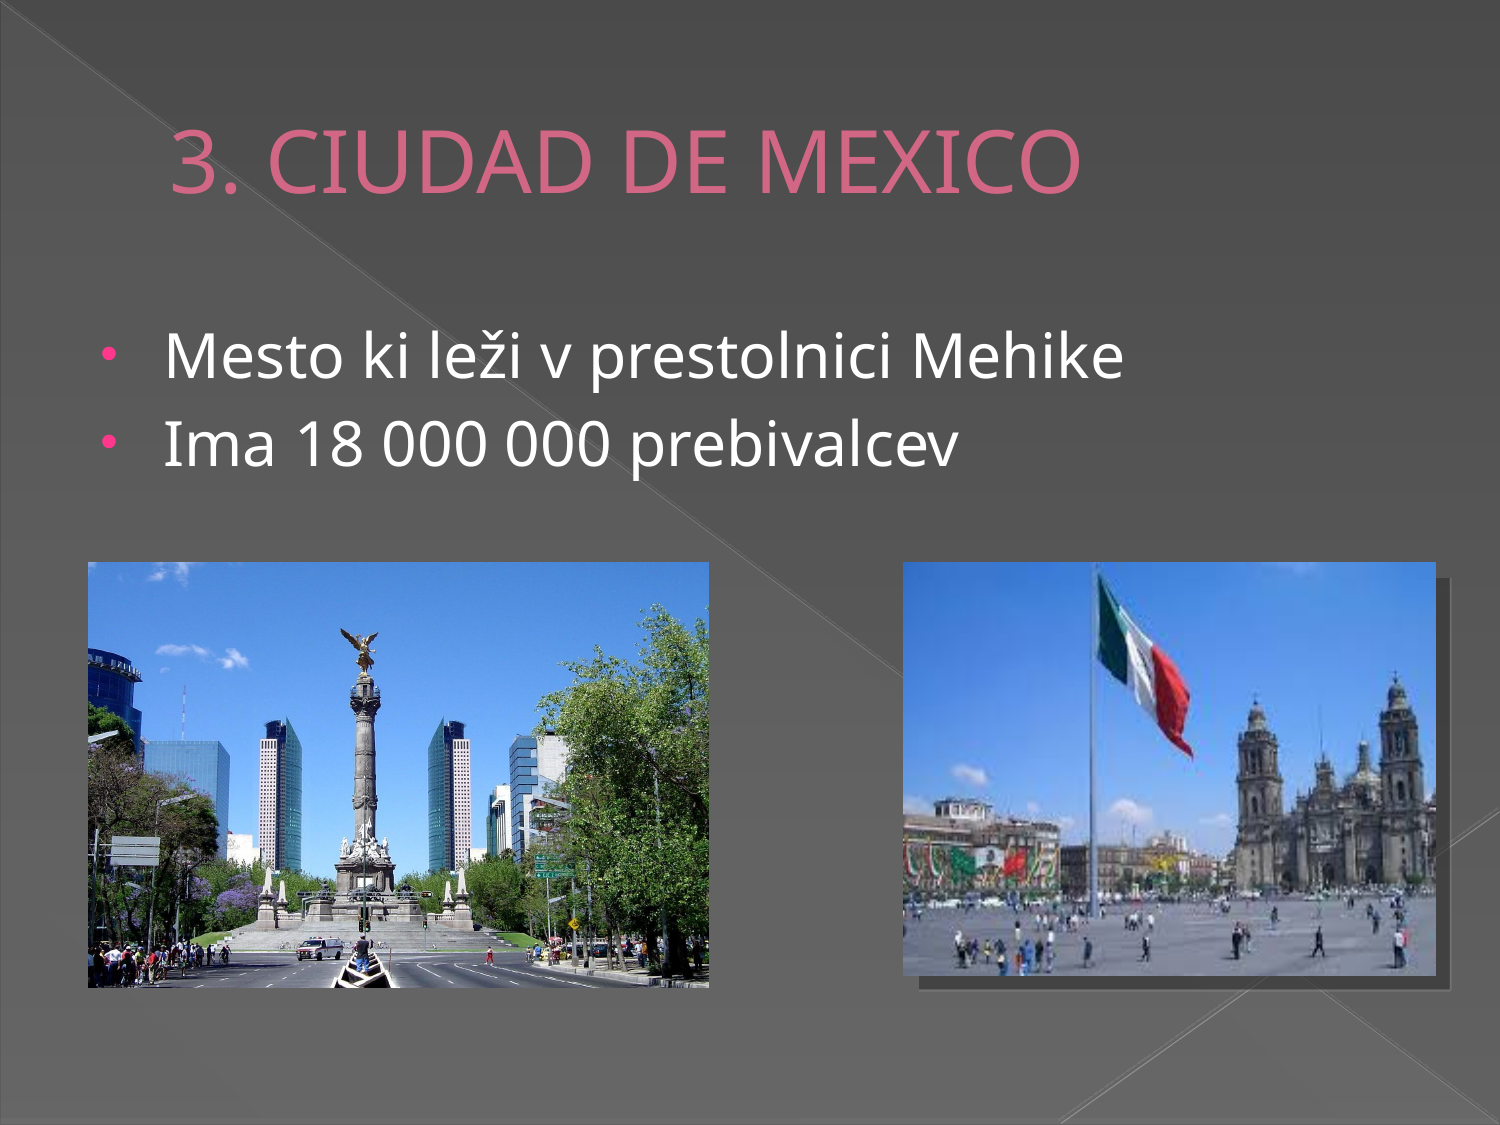

# 3. CIUDAD DE MEXICO
Mesto ki leži v prestolnici Mehike
Ima 18 000 000 prebivalcev